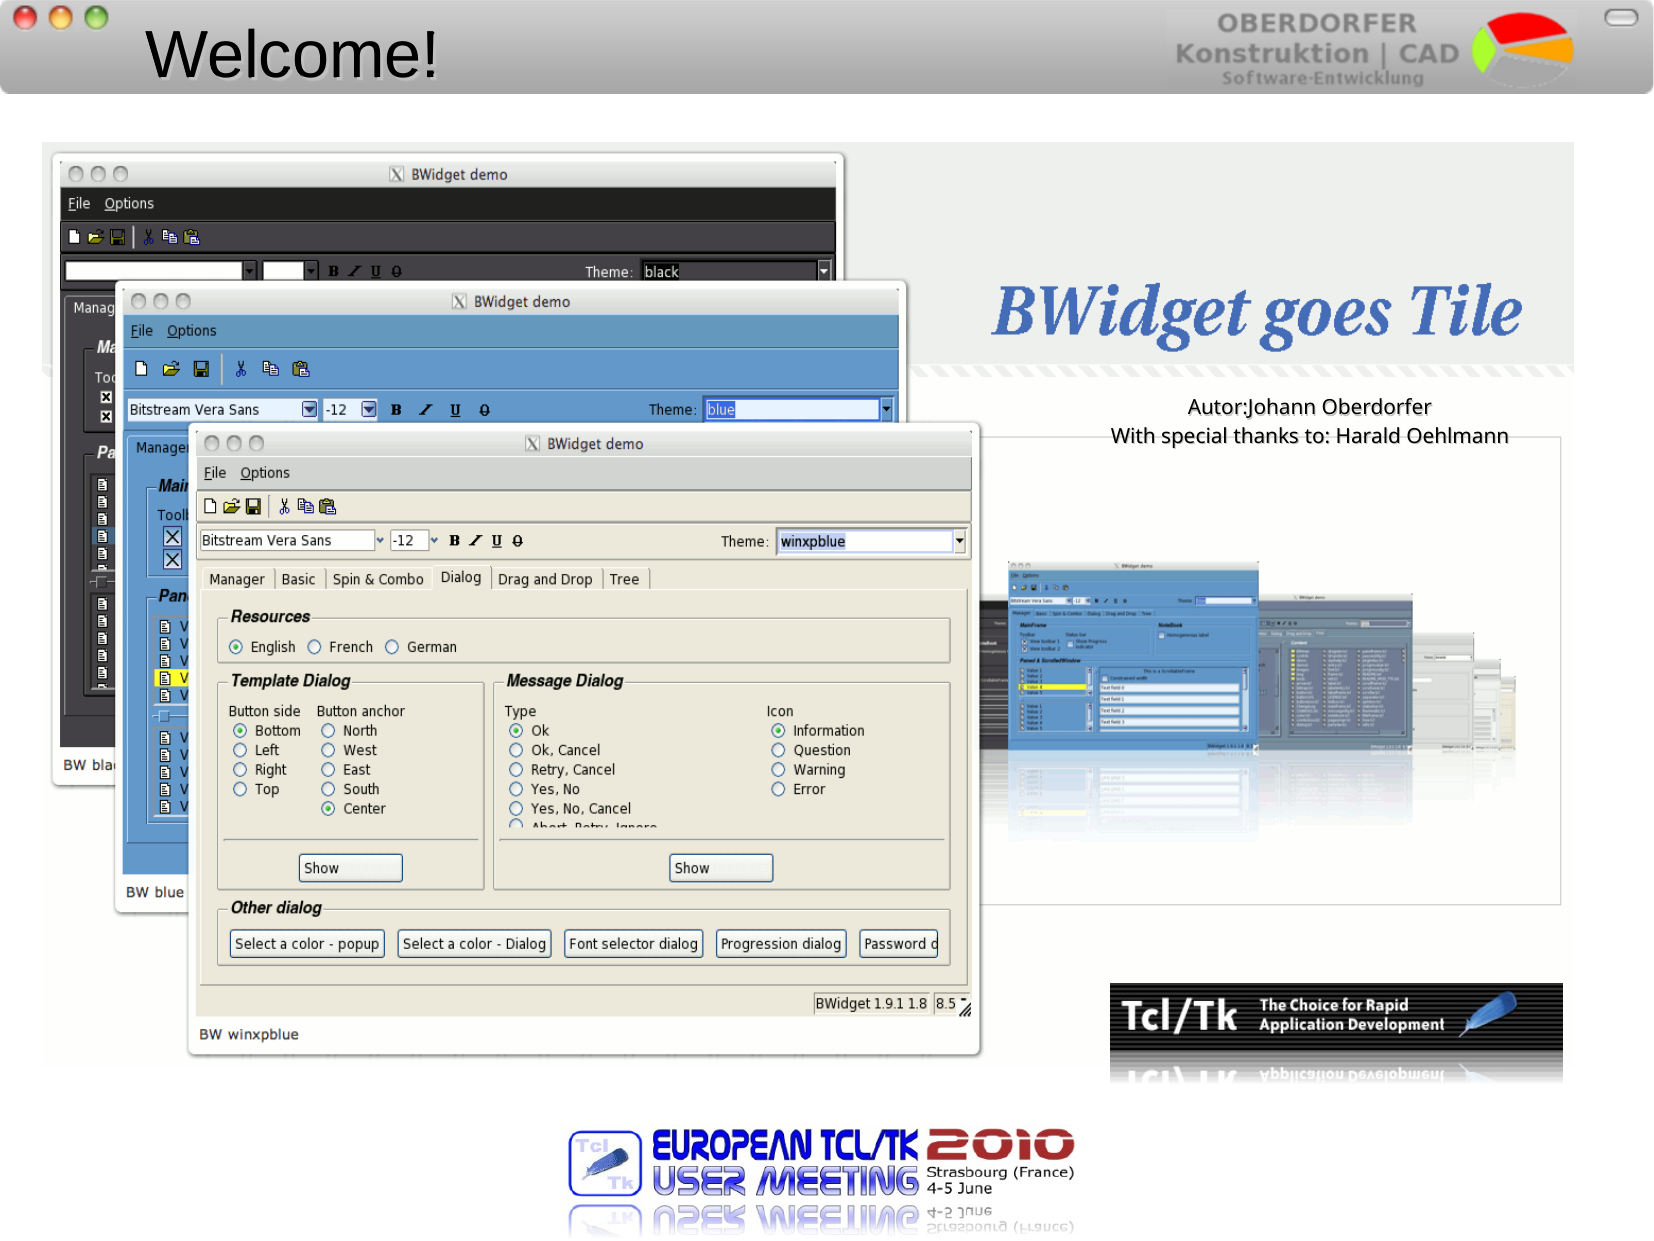

# Welcome!
Autor:Johann Oberdorfer
With special thanks to: Harald Oehlmann